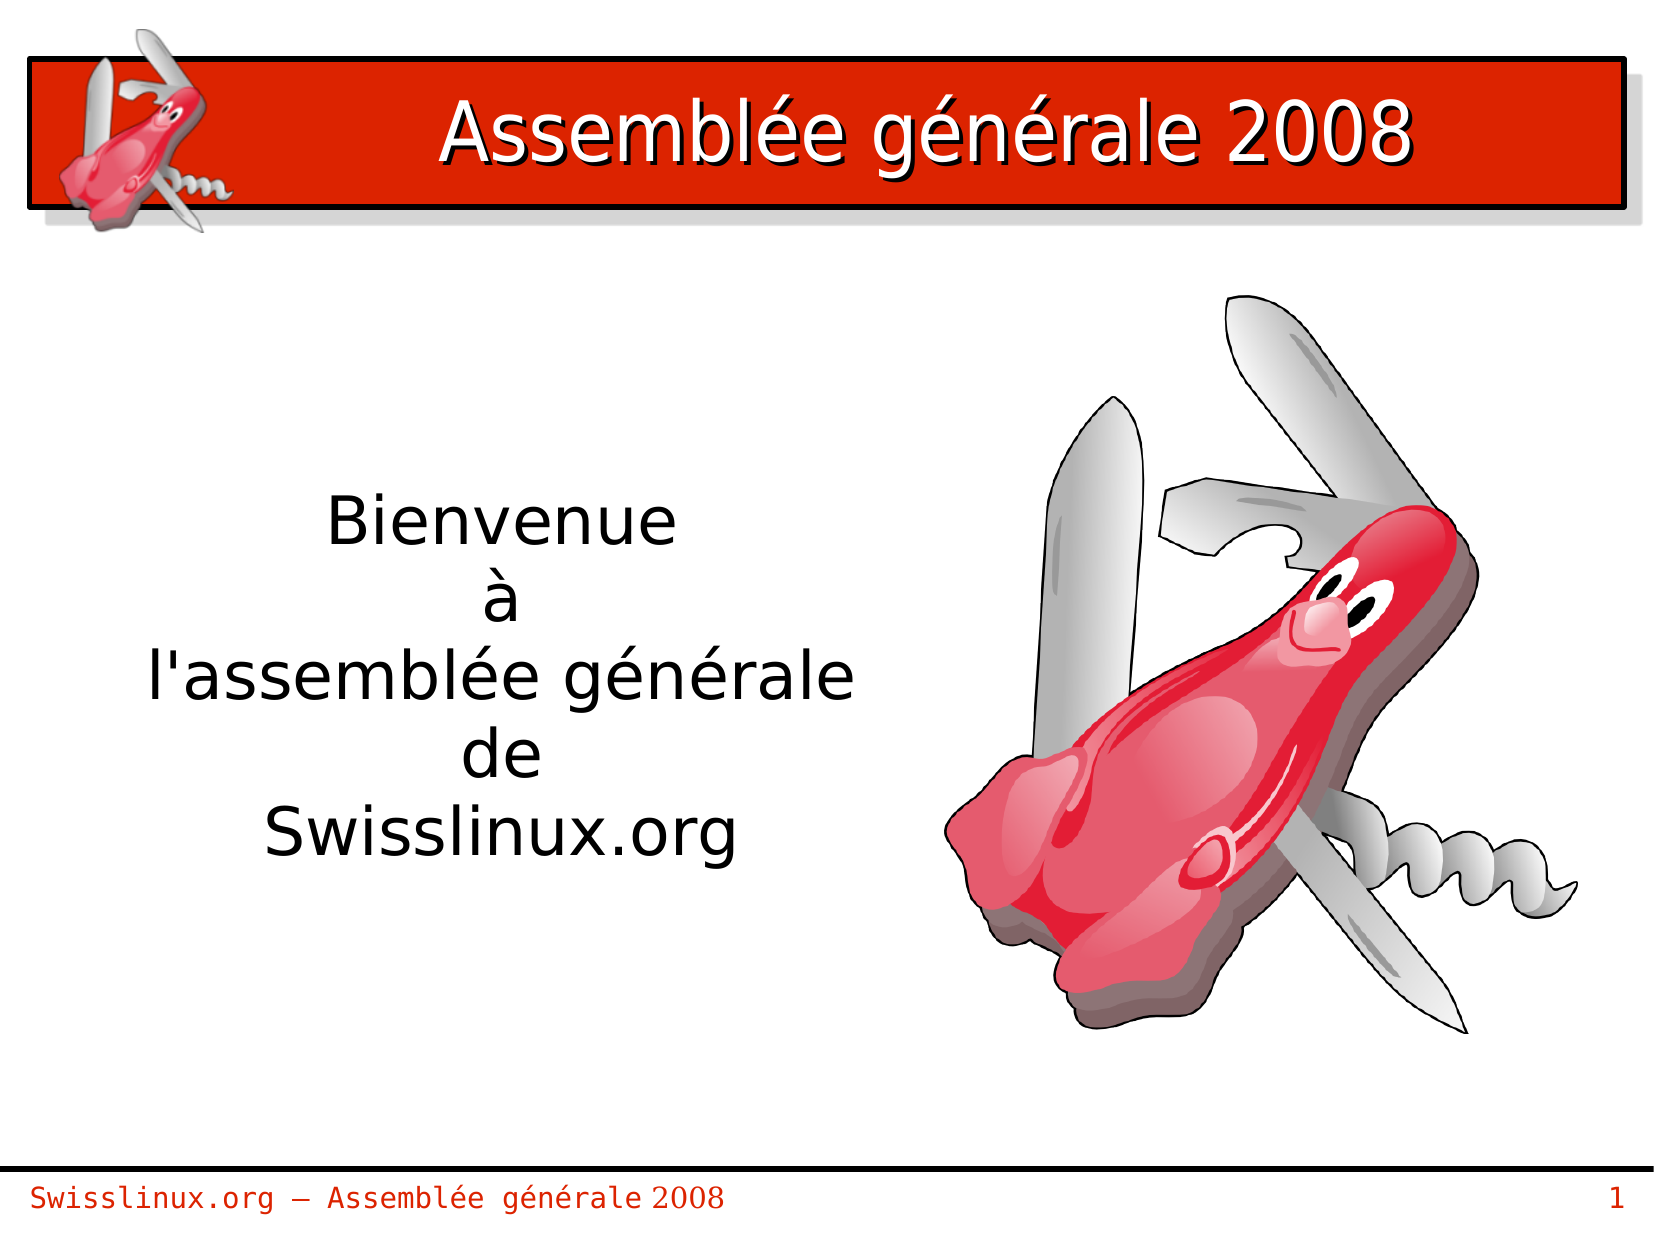

# Assemblée générale 2008
Bienvenue
à
l'assemblée générale
de
Swisslinux.org
26 Janvier 2007
1